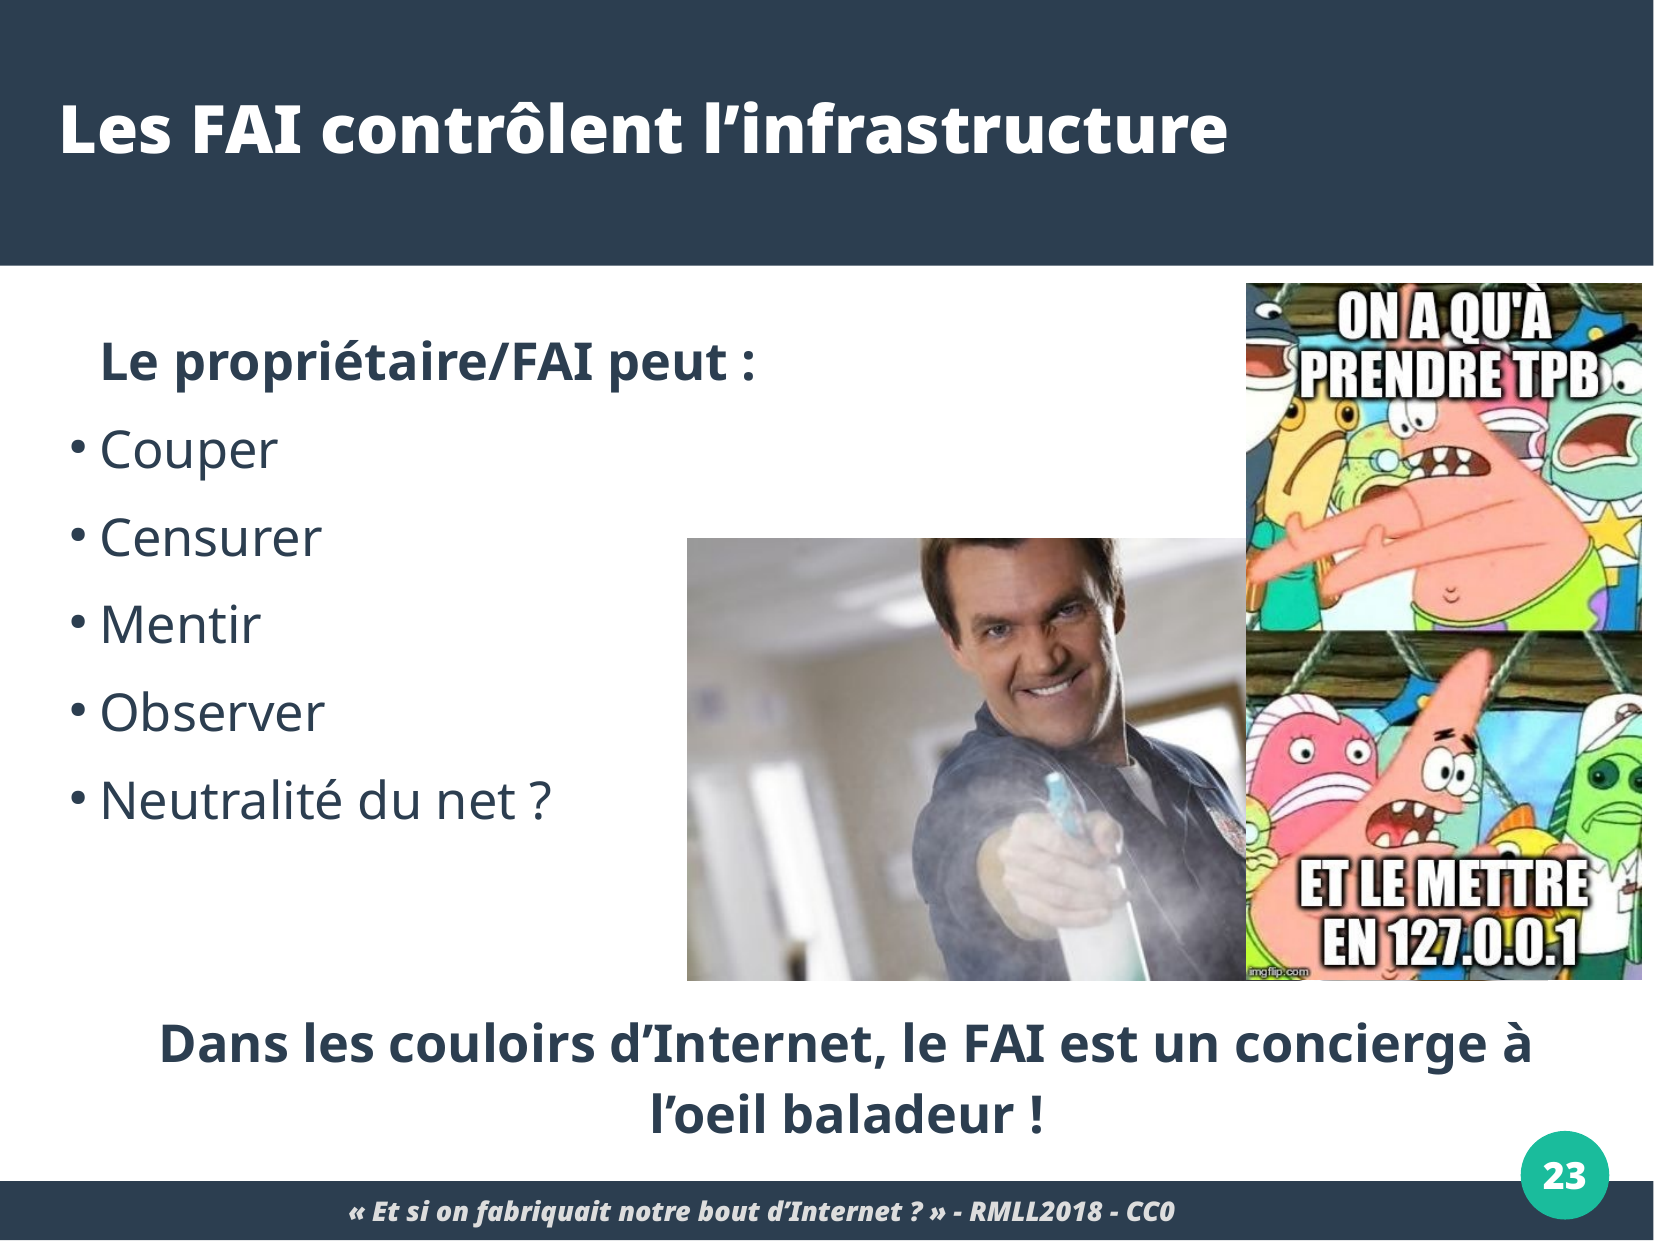

# Les FAI contrôlent l’infrastructure
Le propriétaire/FAI peut :
Couper
Censurer
Mentir
Observer
Neutralité du net ?
Dans les couloirs d’Internet, le FAI est un concierge à l’oeil baladeur !
23
« Et si on fabriquait notre bout d’Internet ? » - RMLL2018 - CC0